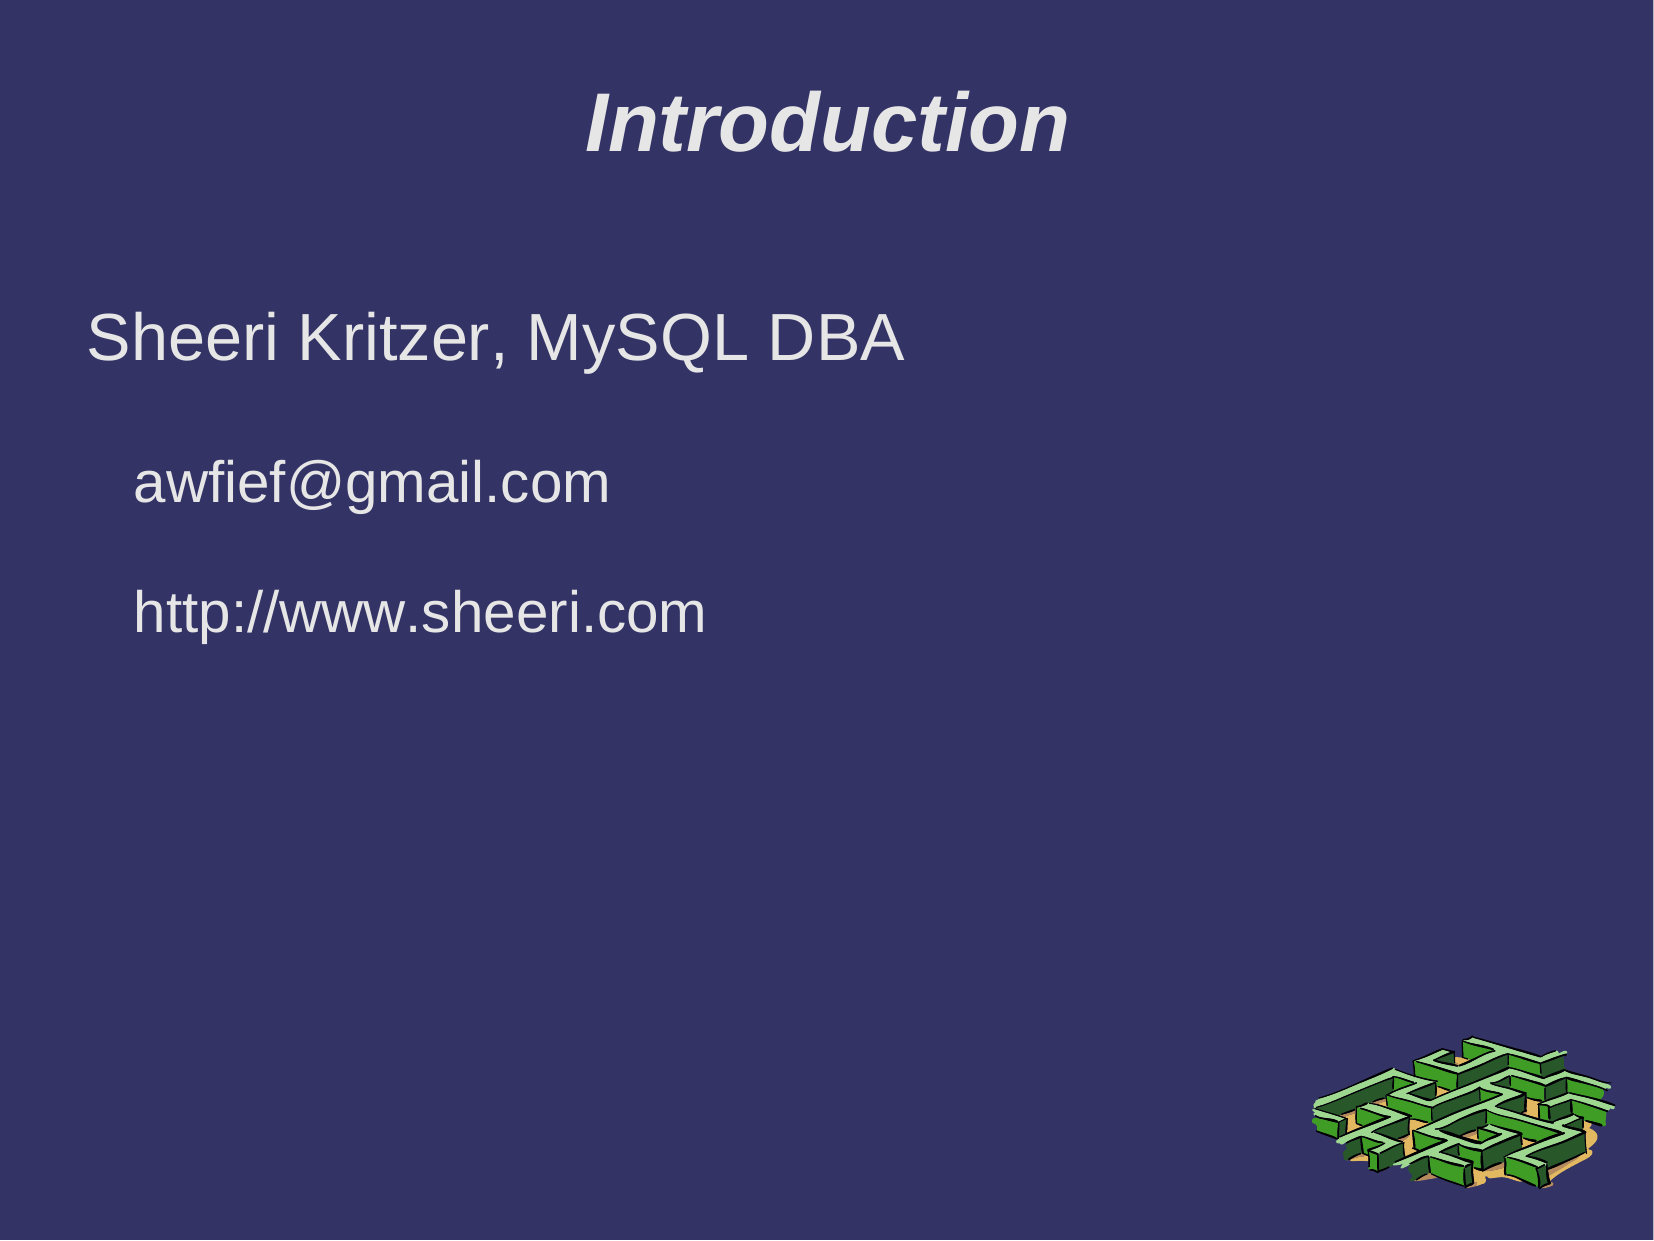

# Introduction
Sheeri Kritzer, MySQL DBA
awfief@gmail.com
http://www.sheeri.com